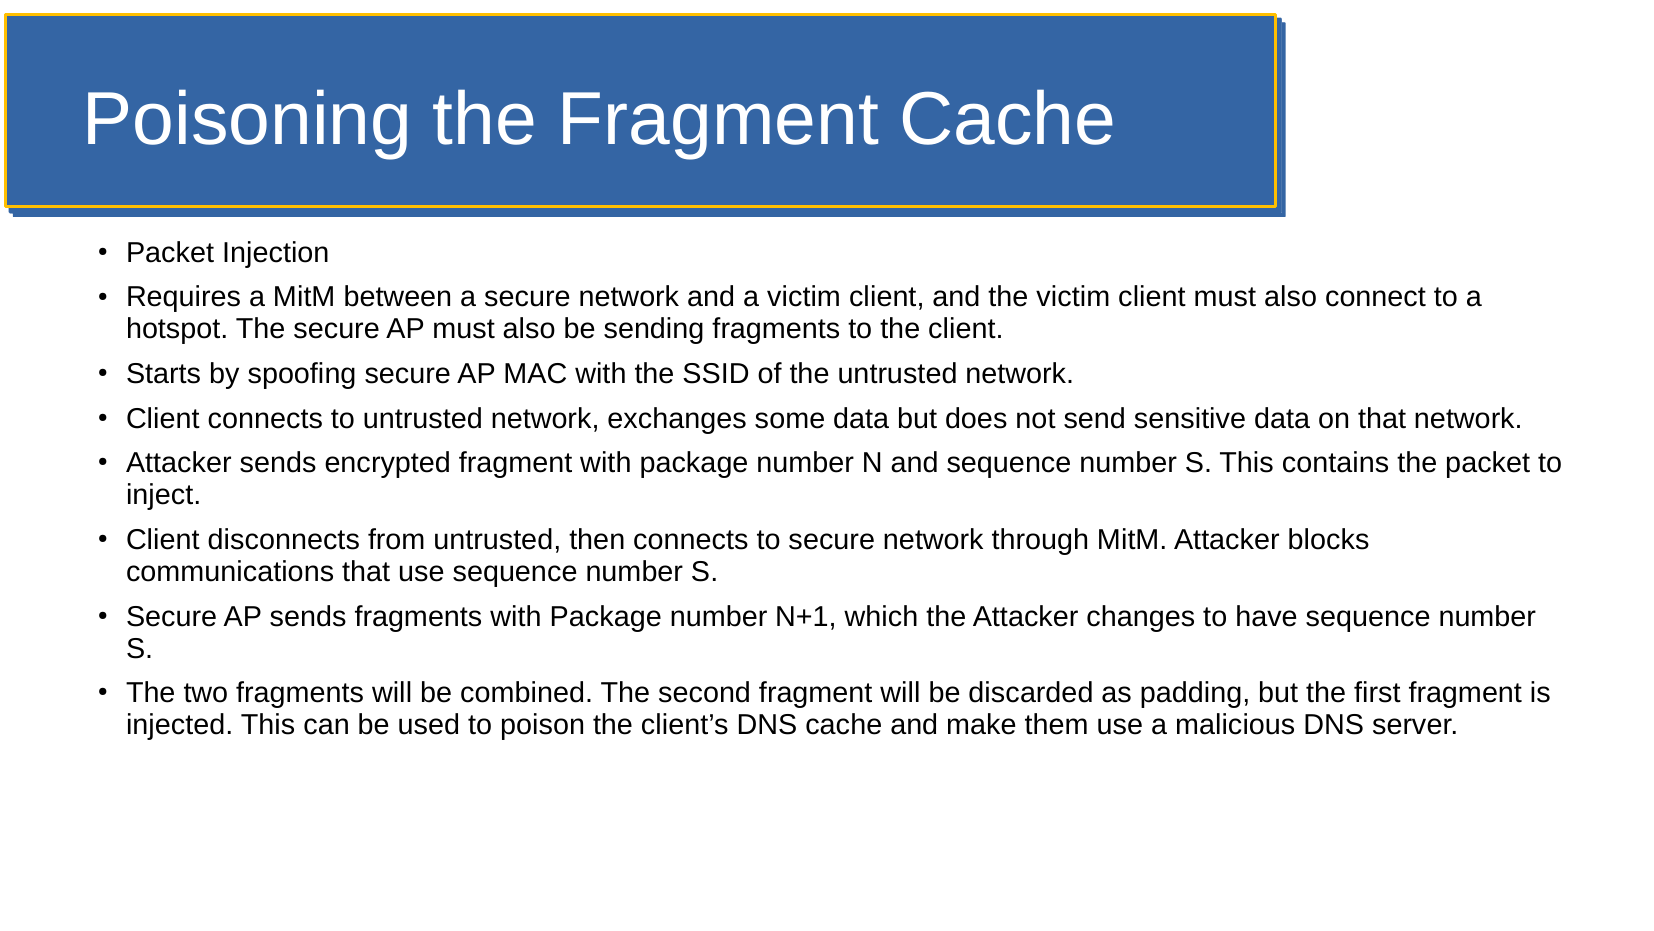

# Poisoning the Fragment Cache
Packet Injection
Requires a MitM between a secure network and a victim client, and the victim client must also connect to a hotspot. The secure AP must also be sending fragments to the client.
Starts by spoofing secure AP MAC with the SSID of the untrusted network.
Client connects to untrusted network, exchanges some data but does not send sensitive data on that network.
Attacker sends encrypted fragment with package number N and sequence number S. This contains the packet to inject.
Client disconnects from untrusted, then connects to secure network through MitM. Attacker blocks communications that use sequence number S.
Secure AP sends fragments with Package number N+1, which the Attacker changes to have sequence number S.
The two fragments will be combined. The second fragment will be discarded as padding, but the first fragment is injected. This can be used to poison the client’s DNS cache and make them use a malicious DNS server.